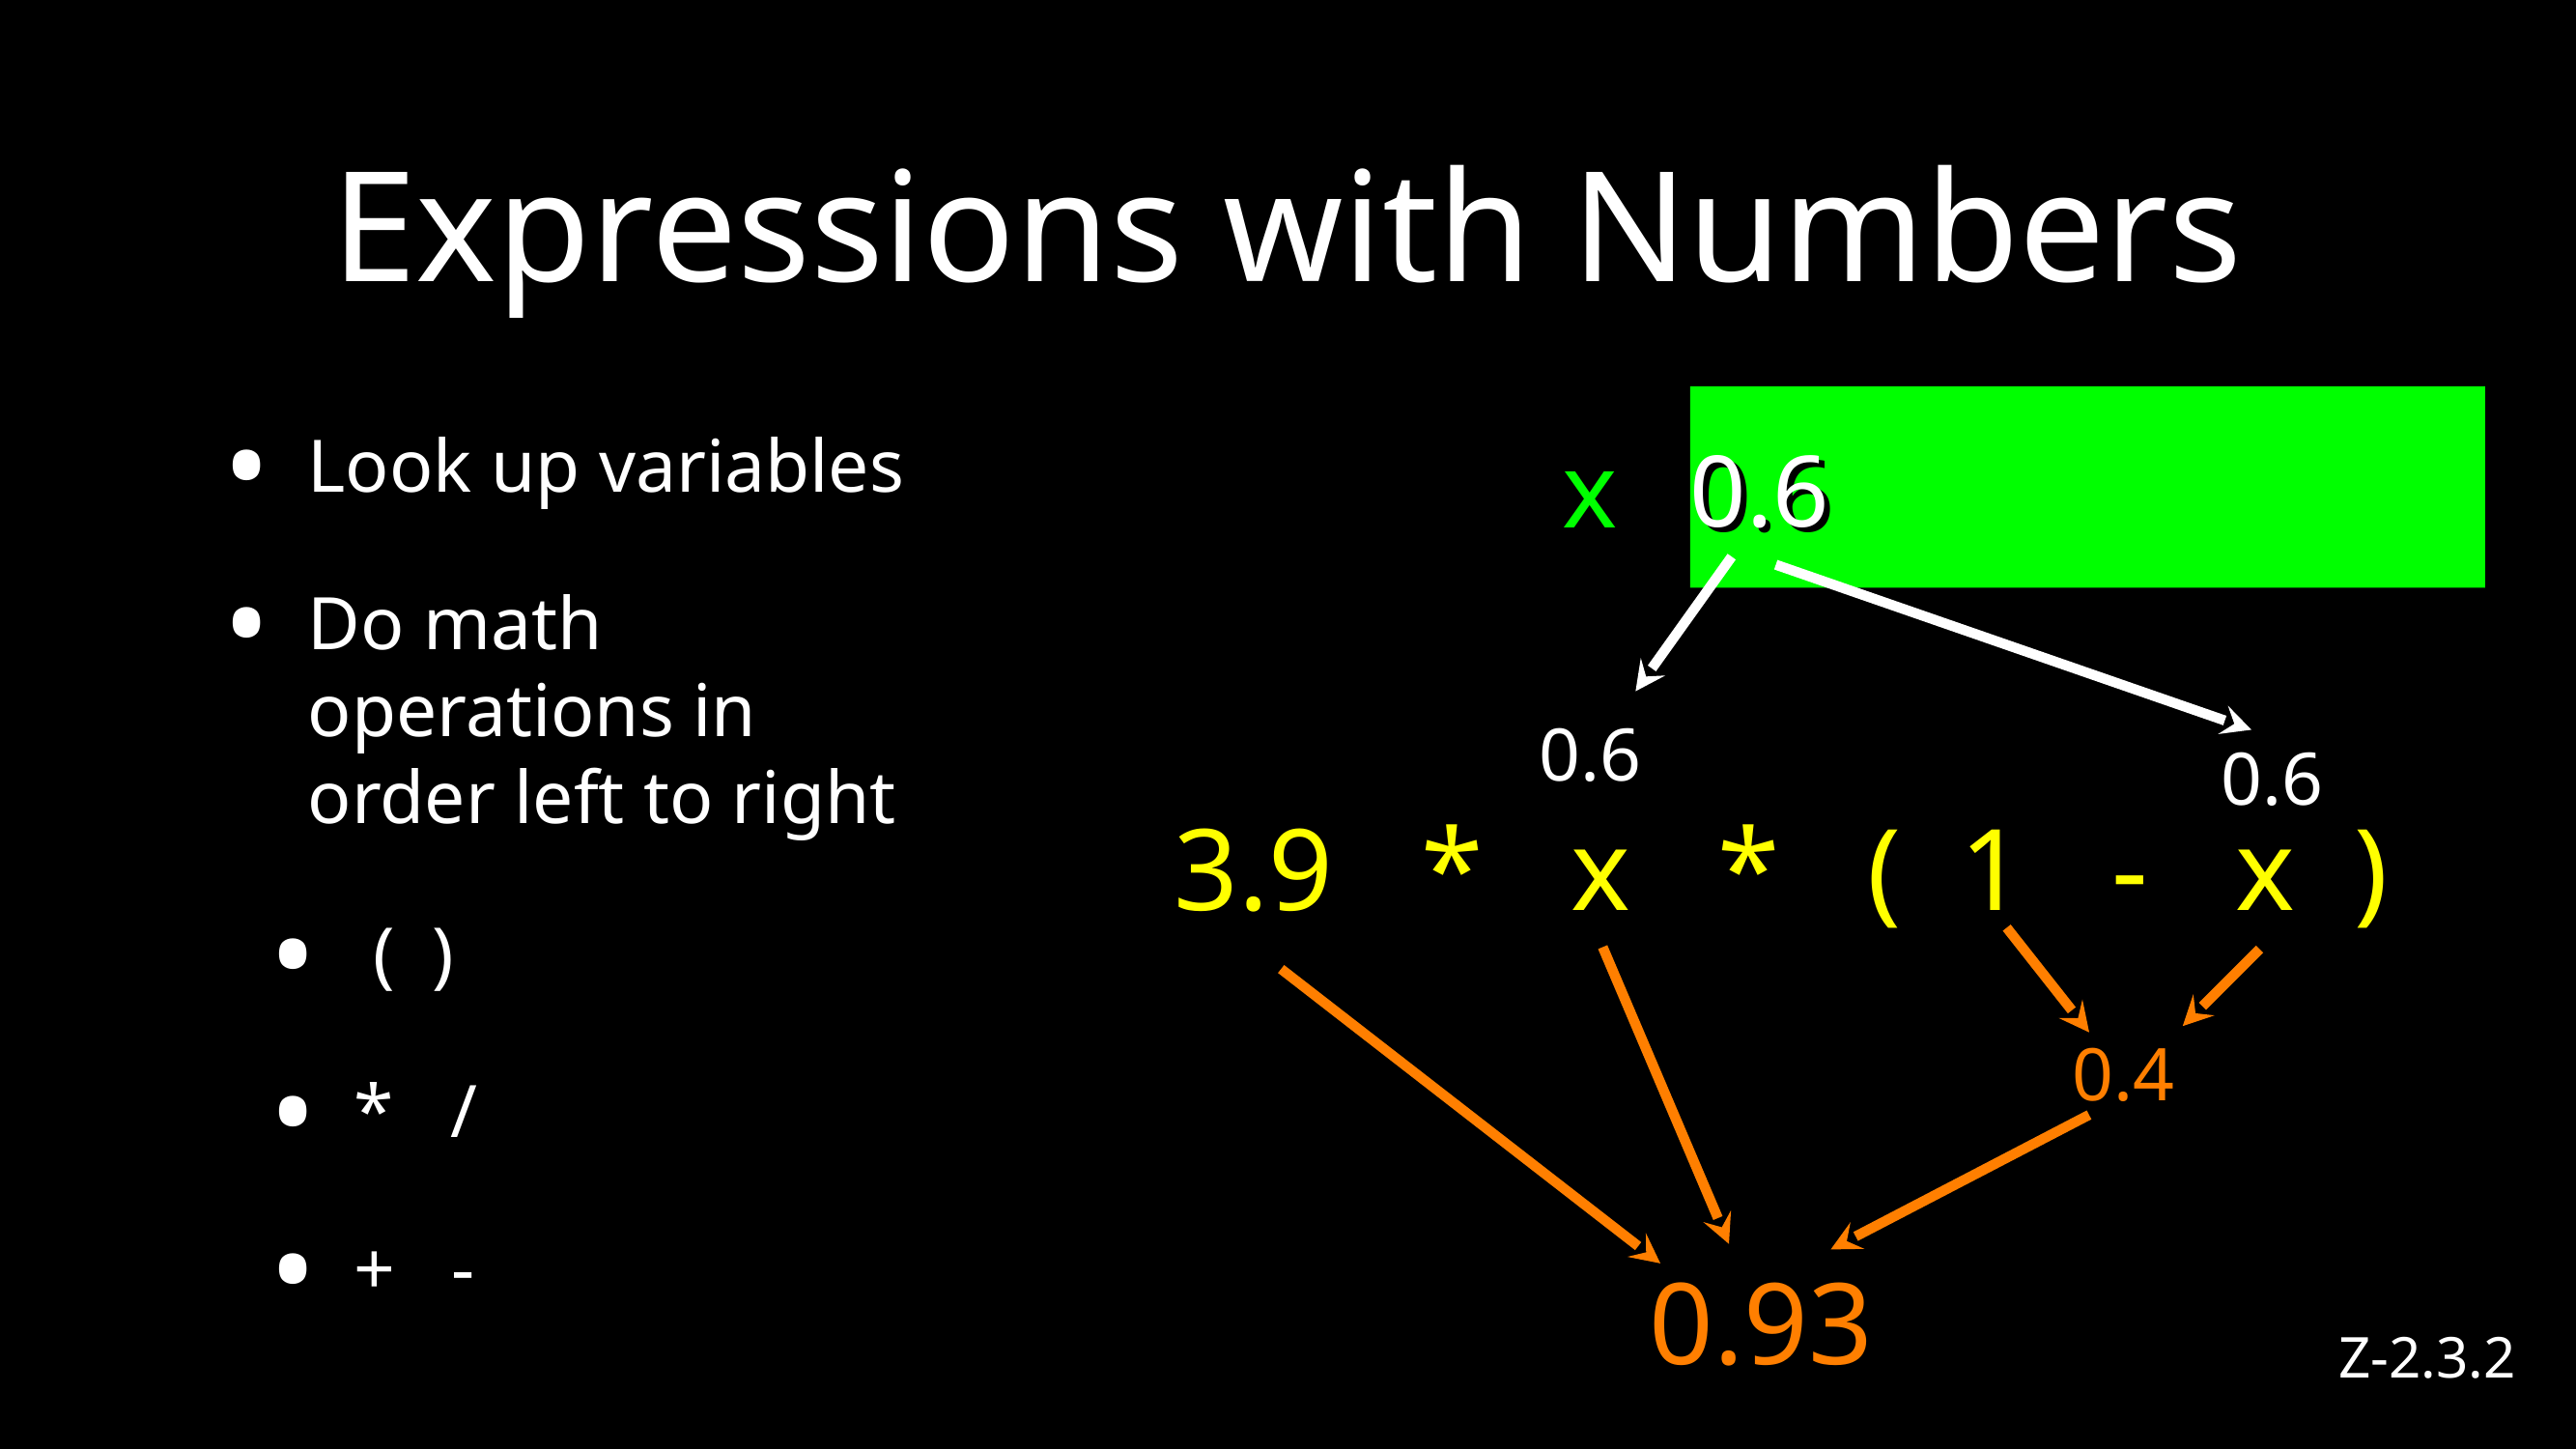

# Expressions with Numbers
0.6
Look up variables
Do math operations in order left to right
 ( )
* /
+ -
x
0.6
0.6
3.9 * x * ( 1 - x )
0.4
0.93
Z-2.3.2